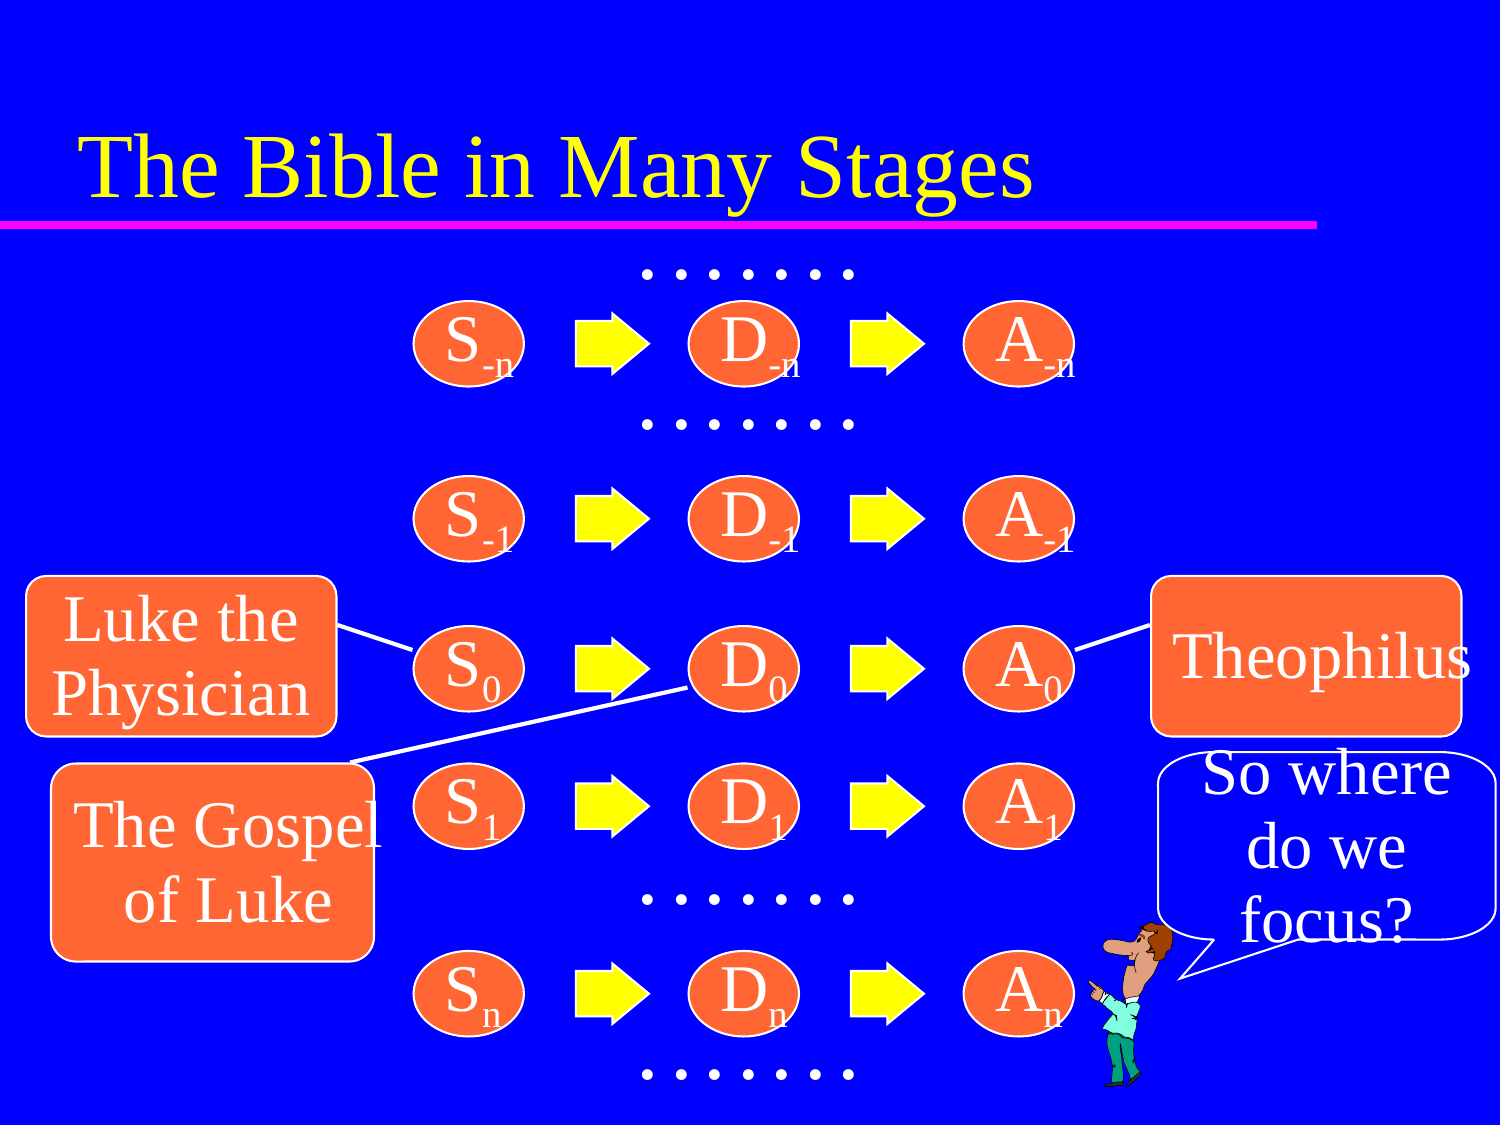

# The Bible in Many Stages
. . . . . . .
S-n
D-n
A-n
. . . . . . .
S-1
D-1
A-1
So where do we focus?
S1
D1
A1
. . . . . . .
Sn
Dn
An
. . . . . . .
Luke the
Physician
Theophilus
S0
D0
A0
The Gospel
of Luke